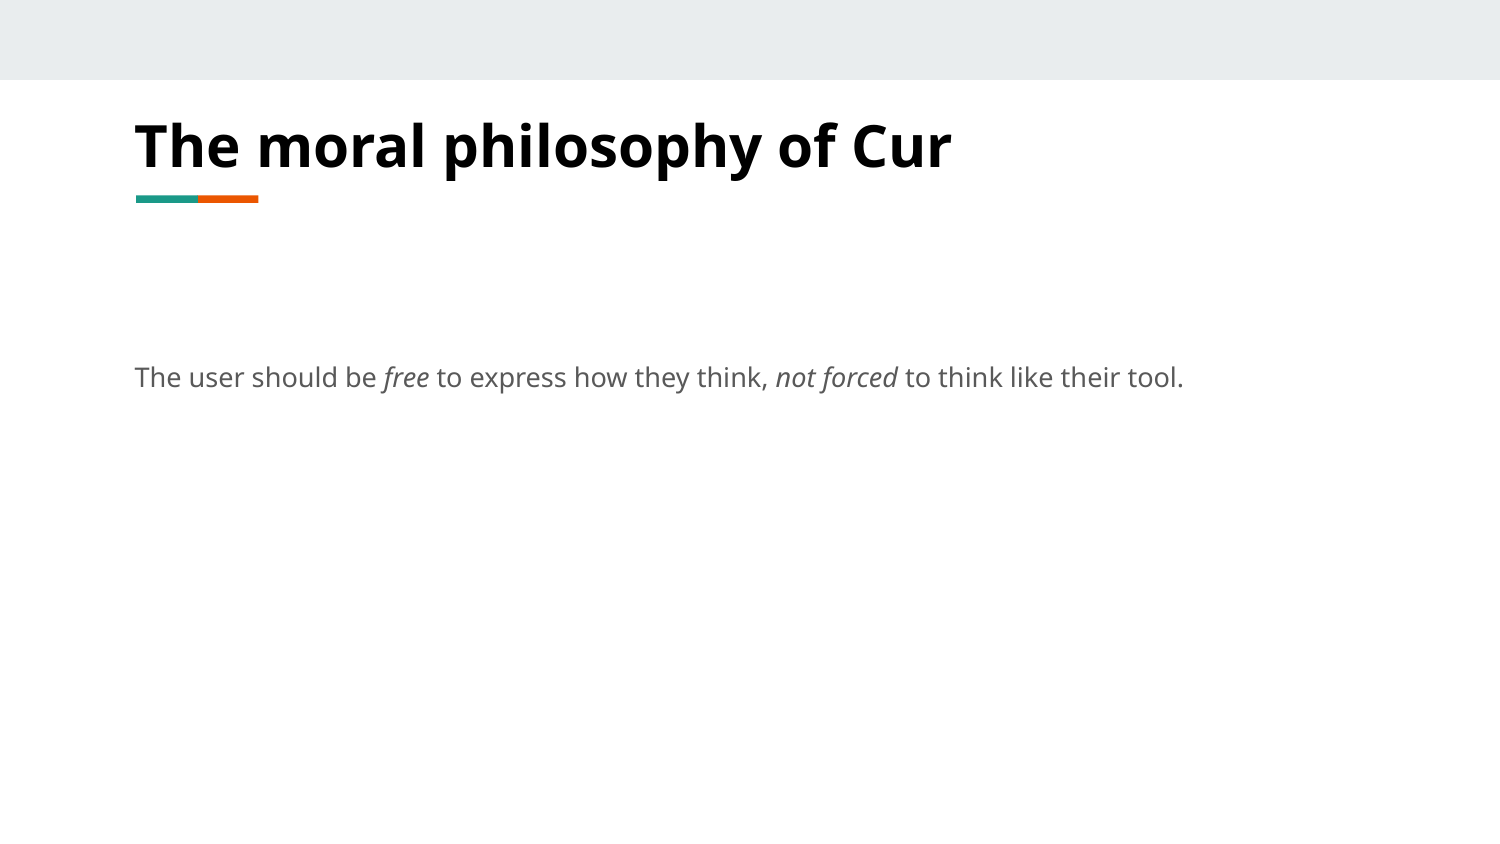

# The moral philosophy of Cur
The user should be free to express how they think, not forced to think like their tool.